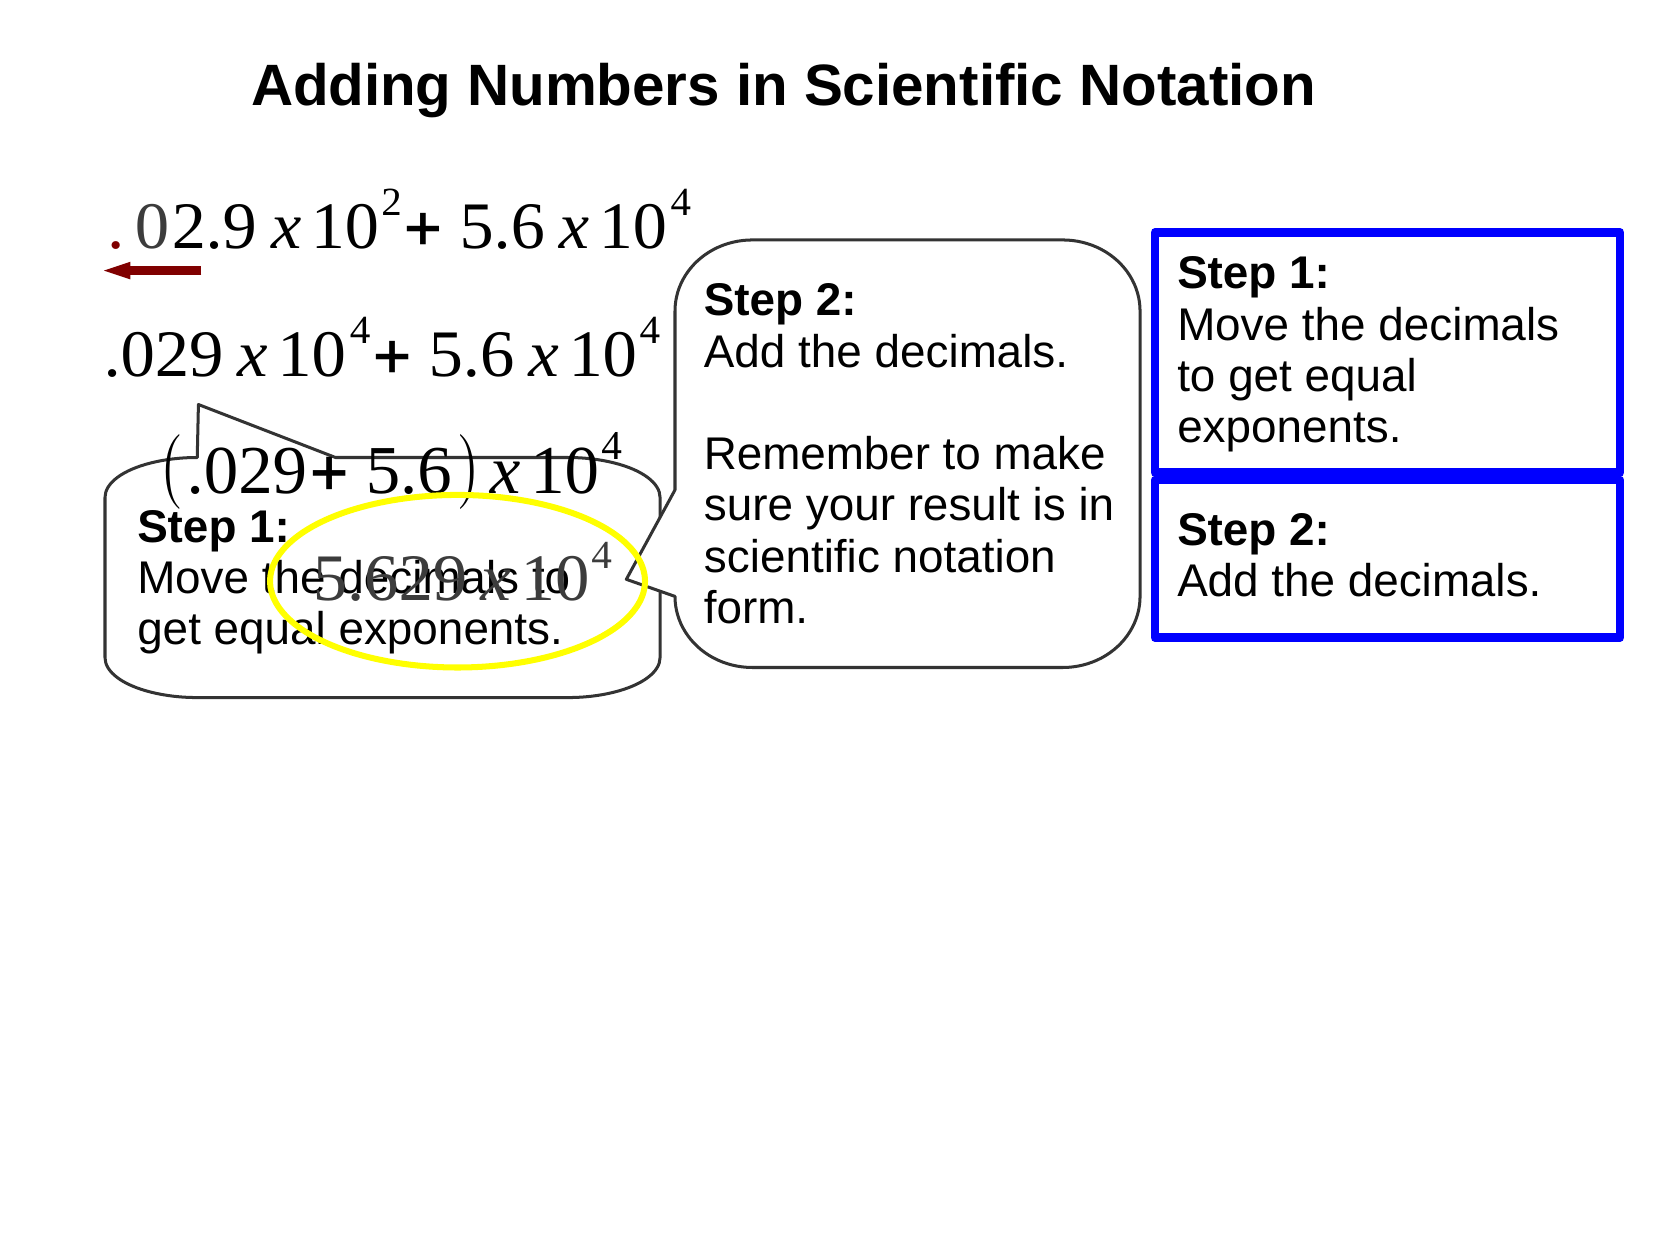

Adding Numbers in Scientific Notation
Step 2:
Add the decimals.
Remember to make
sure your result is in
scientific notation
form.
Step 1:
Move the decimals to get equal exponents.
Step 2:
Add the decimals.
Step 1:
Move the decimals to
get equal exponents.